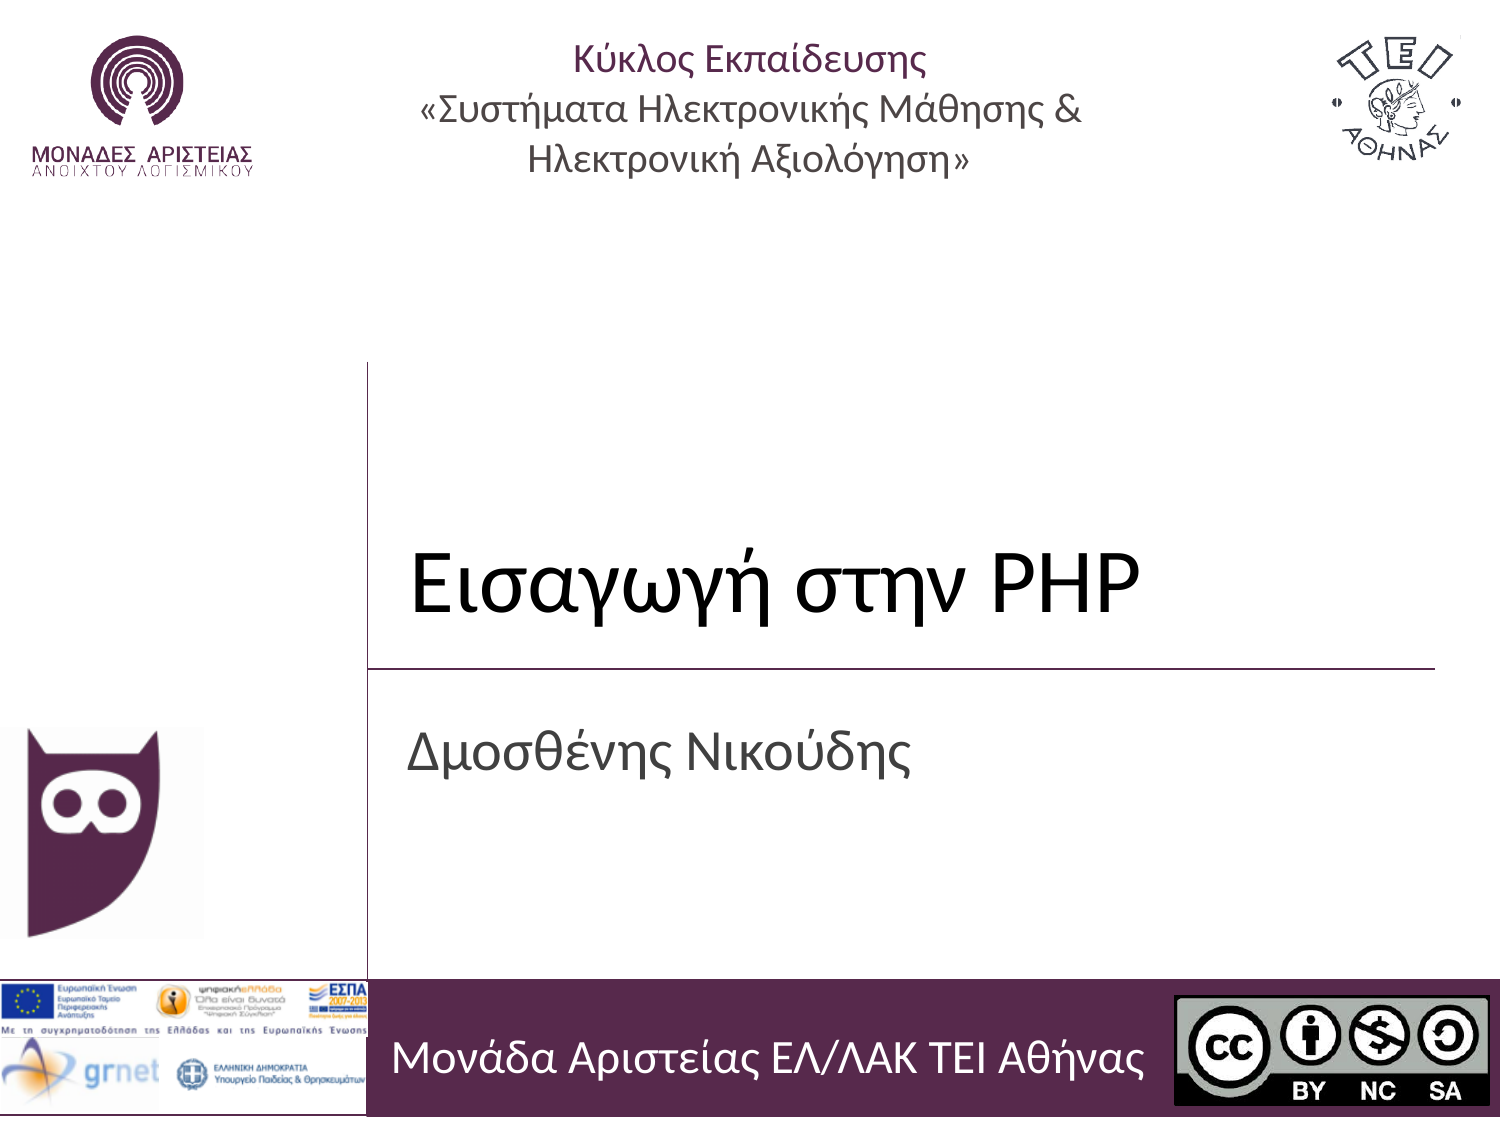

Κύκλος Εκπαίδευσης
«Συστήματα Ηλεκτρονικής Μάθησης & Ηλεκτρονική Αξιολόγηση»
# Εισαγωγή στην PHP
Δμοσθένης Νικούδης
Μονάδα Αριστείας ΕΛ/ΛΑΚ ΤΕΙ Αθήνας